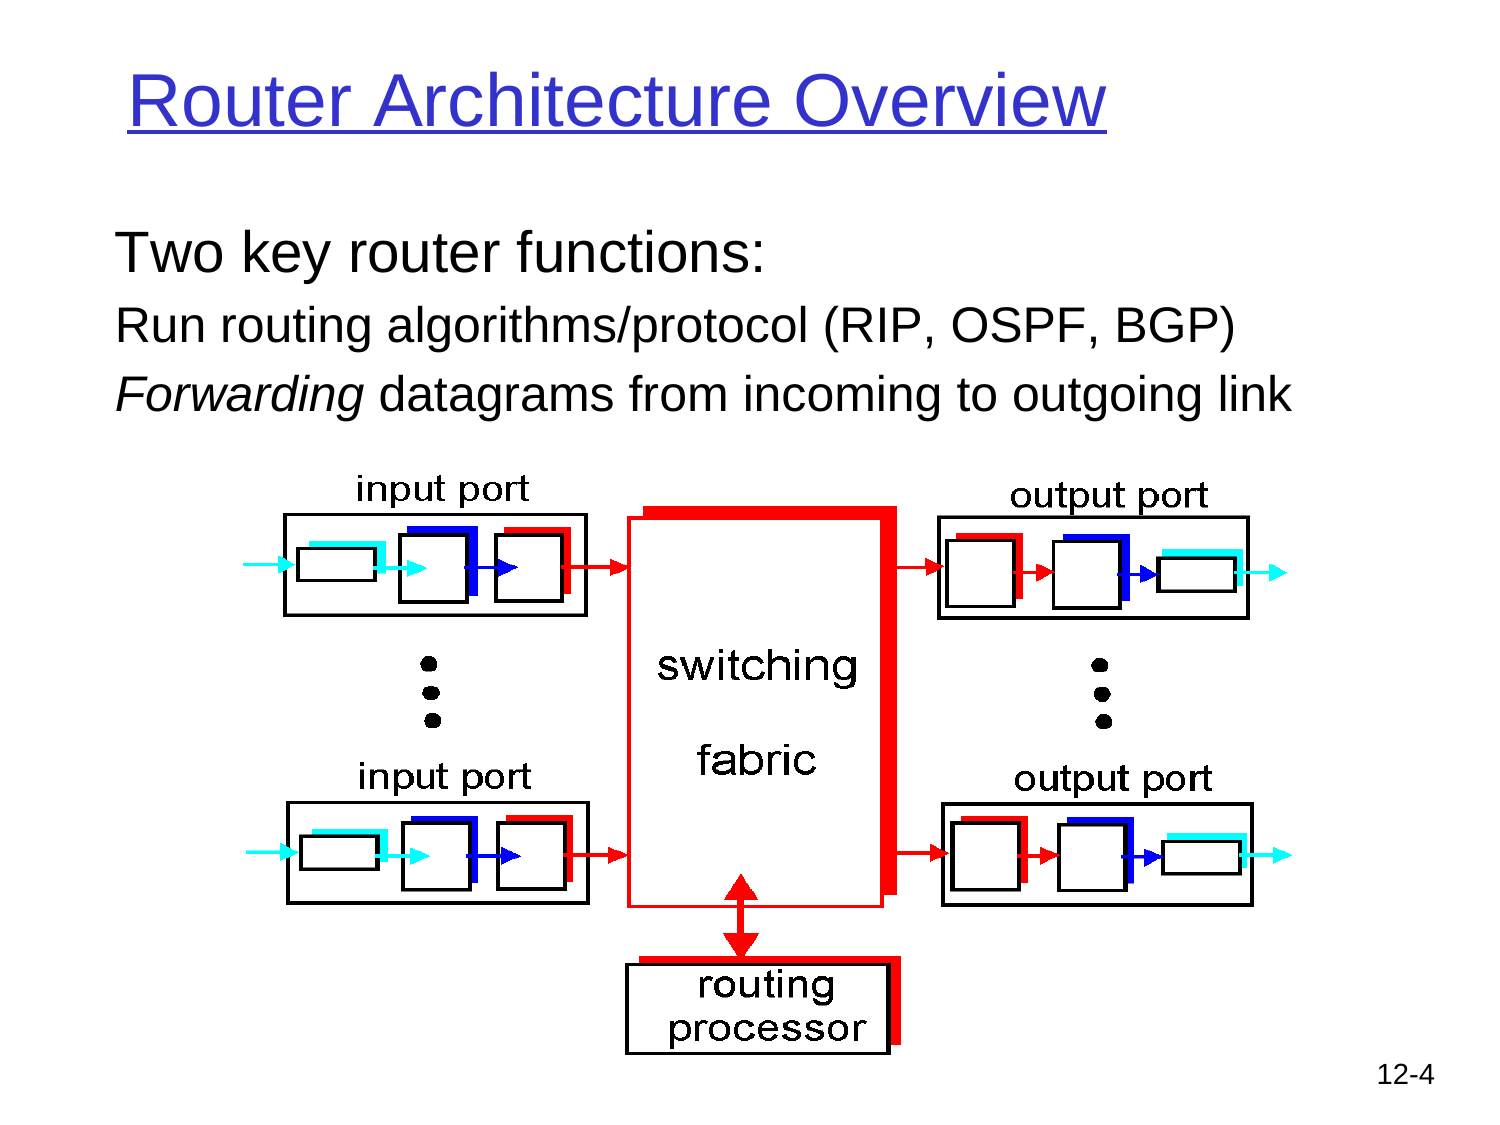

# Router Architecture Overview
Two key router functions:
Run routing algorithms/protocol (RIP, OSPF, BGP)
Forwarding datagrams from incoming to outgoing link
4